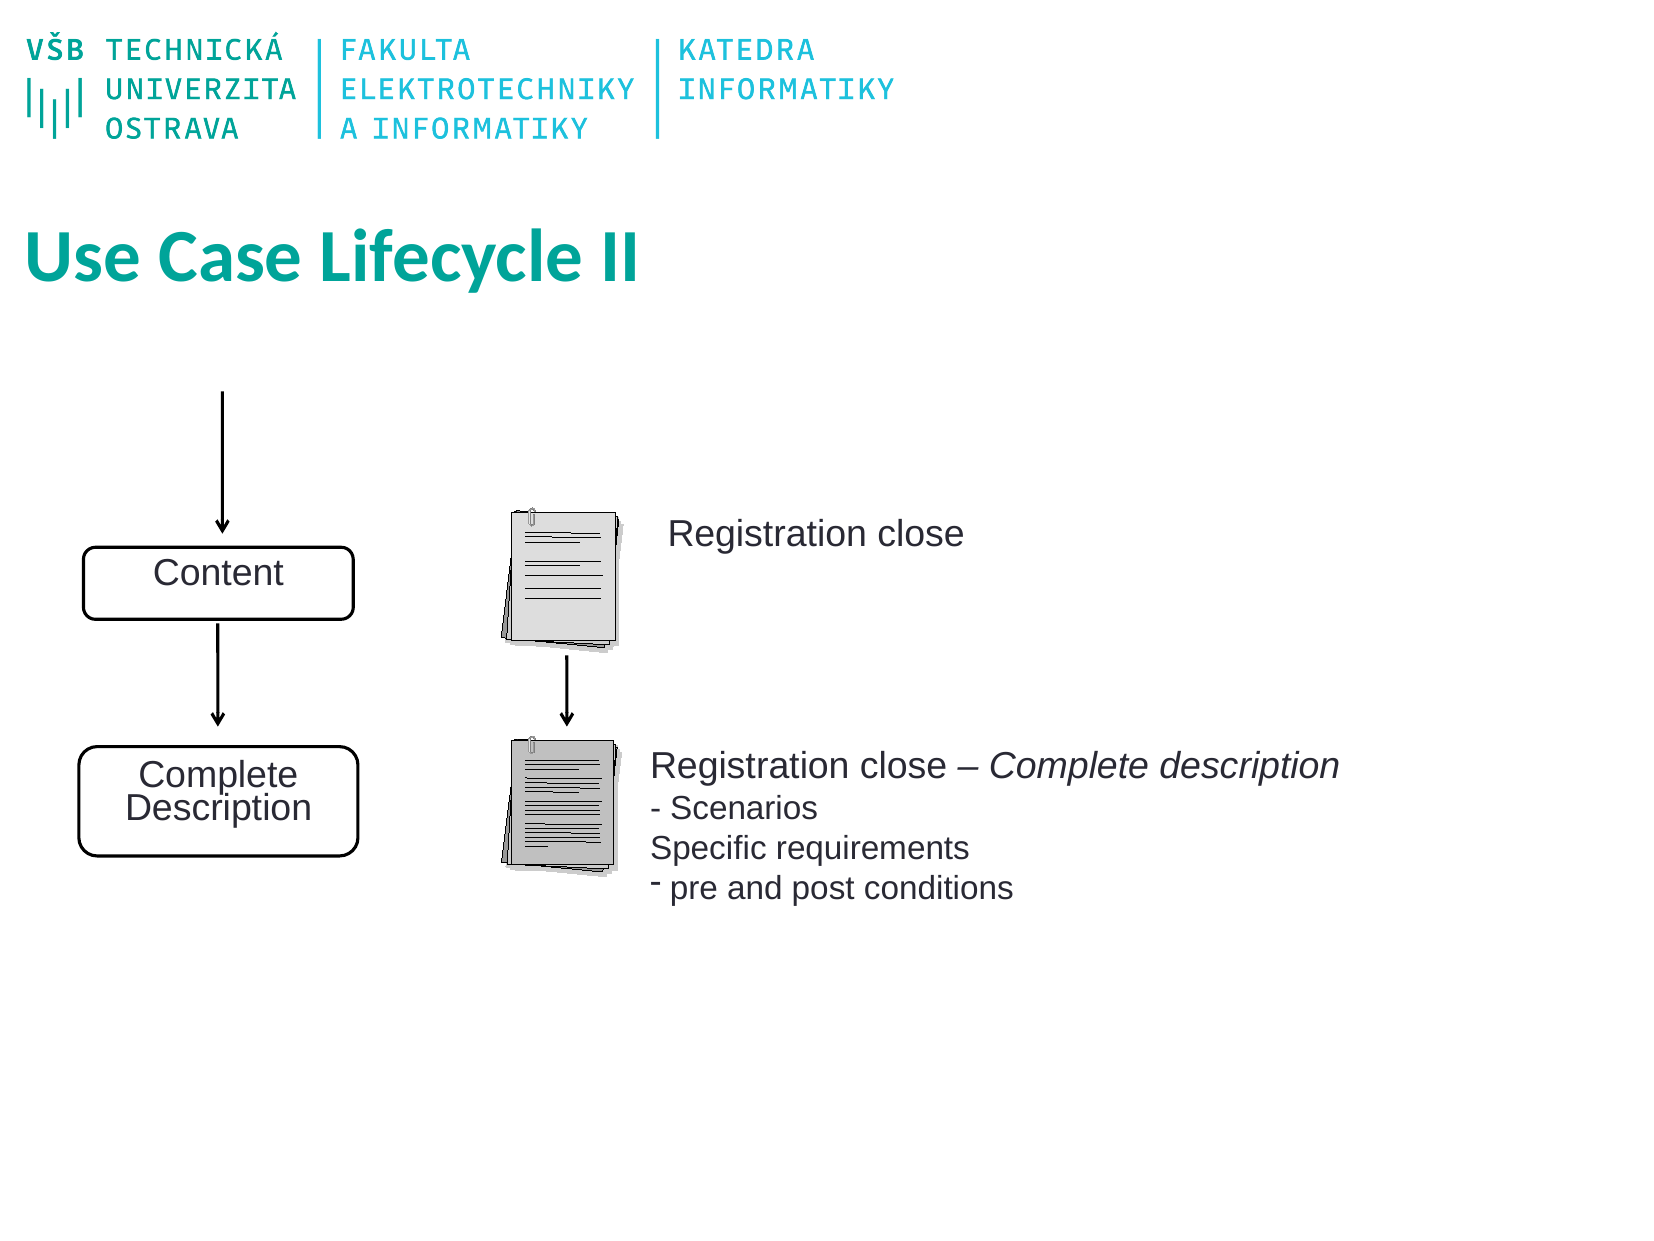

# Use Case Lifecycle II
Registration close
Content
Registration close – Complete description
- Scenarios
Specific requirements
 pre and post conditions
Complete Description